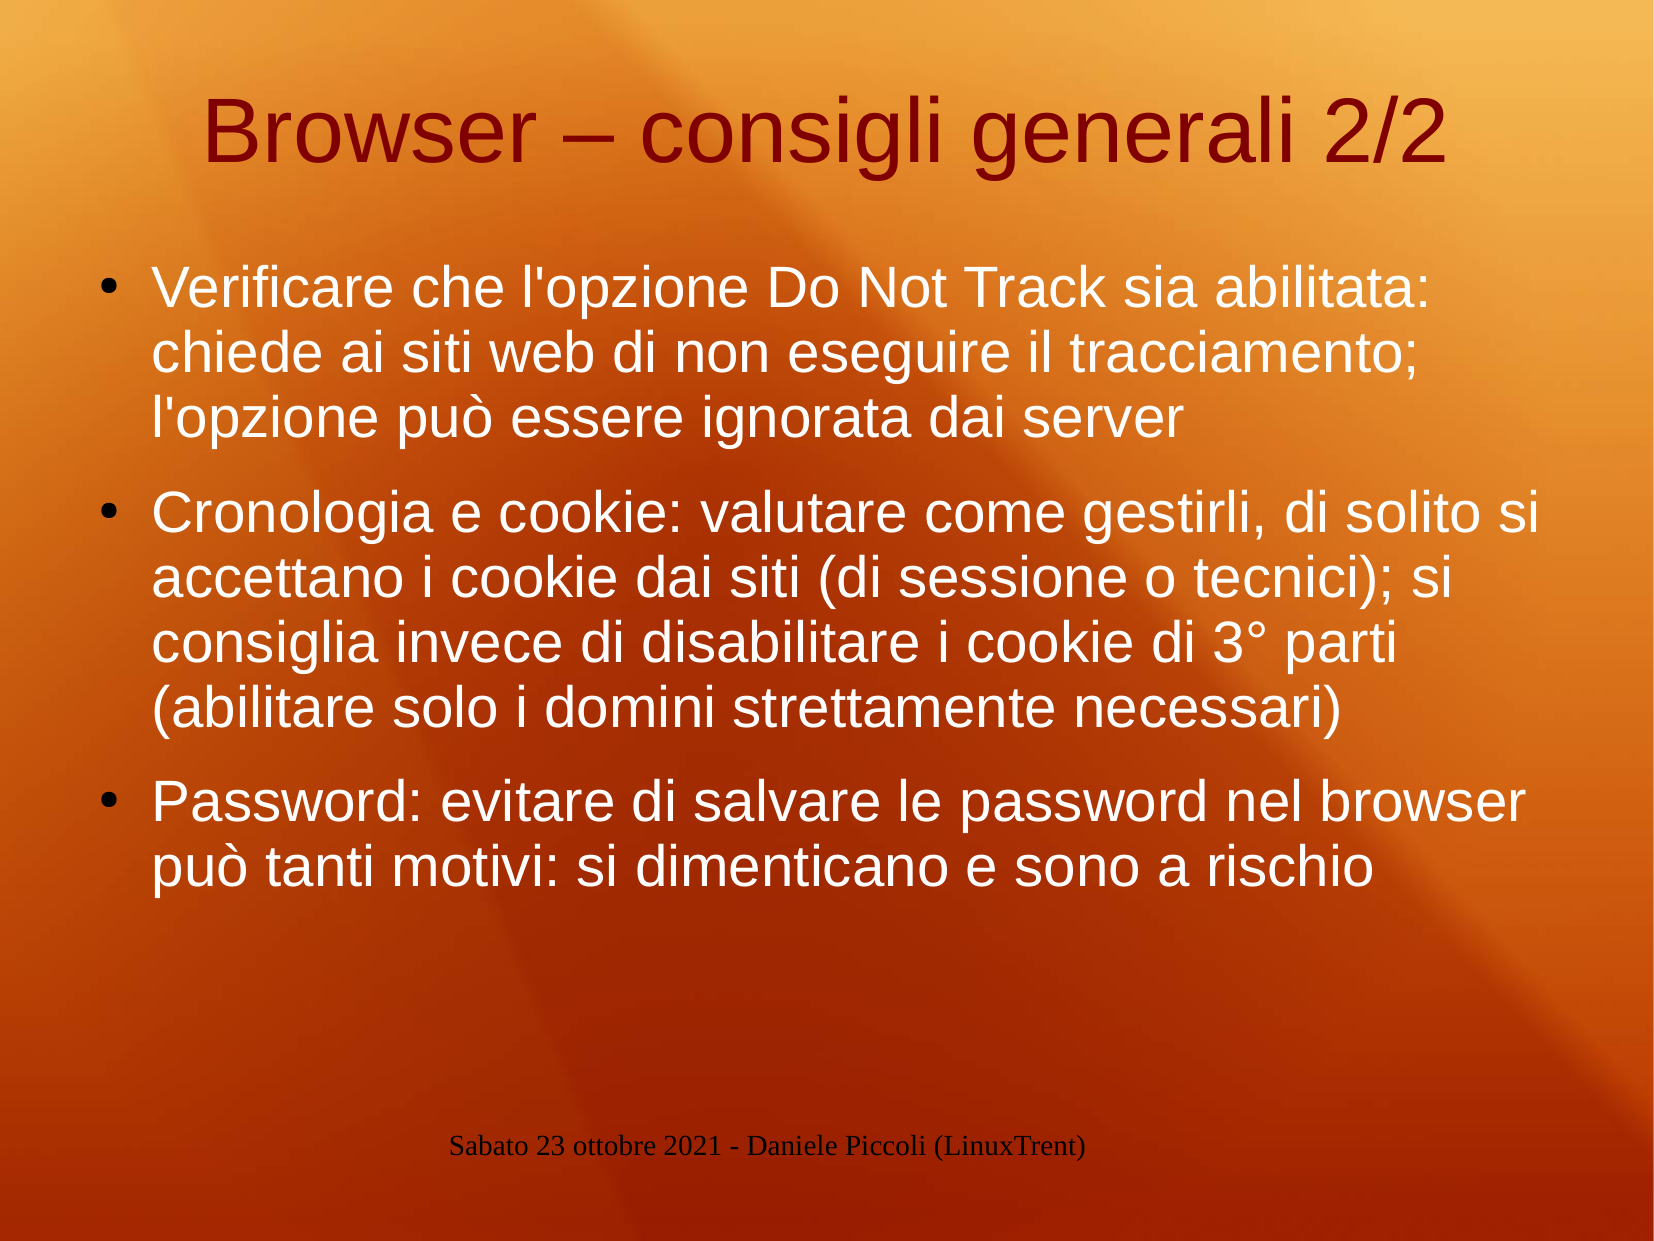

# Browser – consigli generali 2/2
Verificare che l'opzione Do Not Track sia abilitata: chiede ai siti web di non eseguire il tracciamento; l'opzione può essere ignorata dai server
Cronologia e cookie: valutare come gestirli, di solito si accettano i cookie dai siti (di sessione o tecnici); si consiglia invece di disabilitare i cookie di 3° parti (abilitare solo i domini strettamente necessari)
Password: evitare di salvare le password nel browser può tanti motivi: si dimenticano e sono a rischio
Sabato 23 ottobre 2021 - Daniele Piccoli (LinuxTrent)